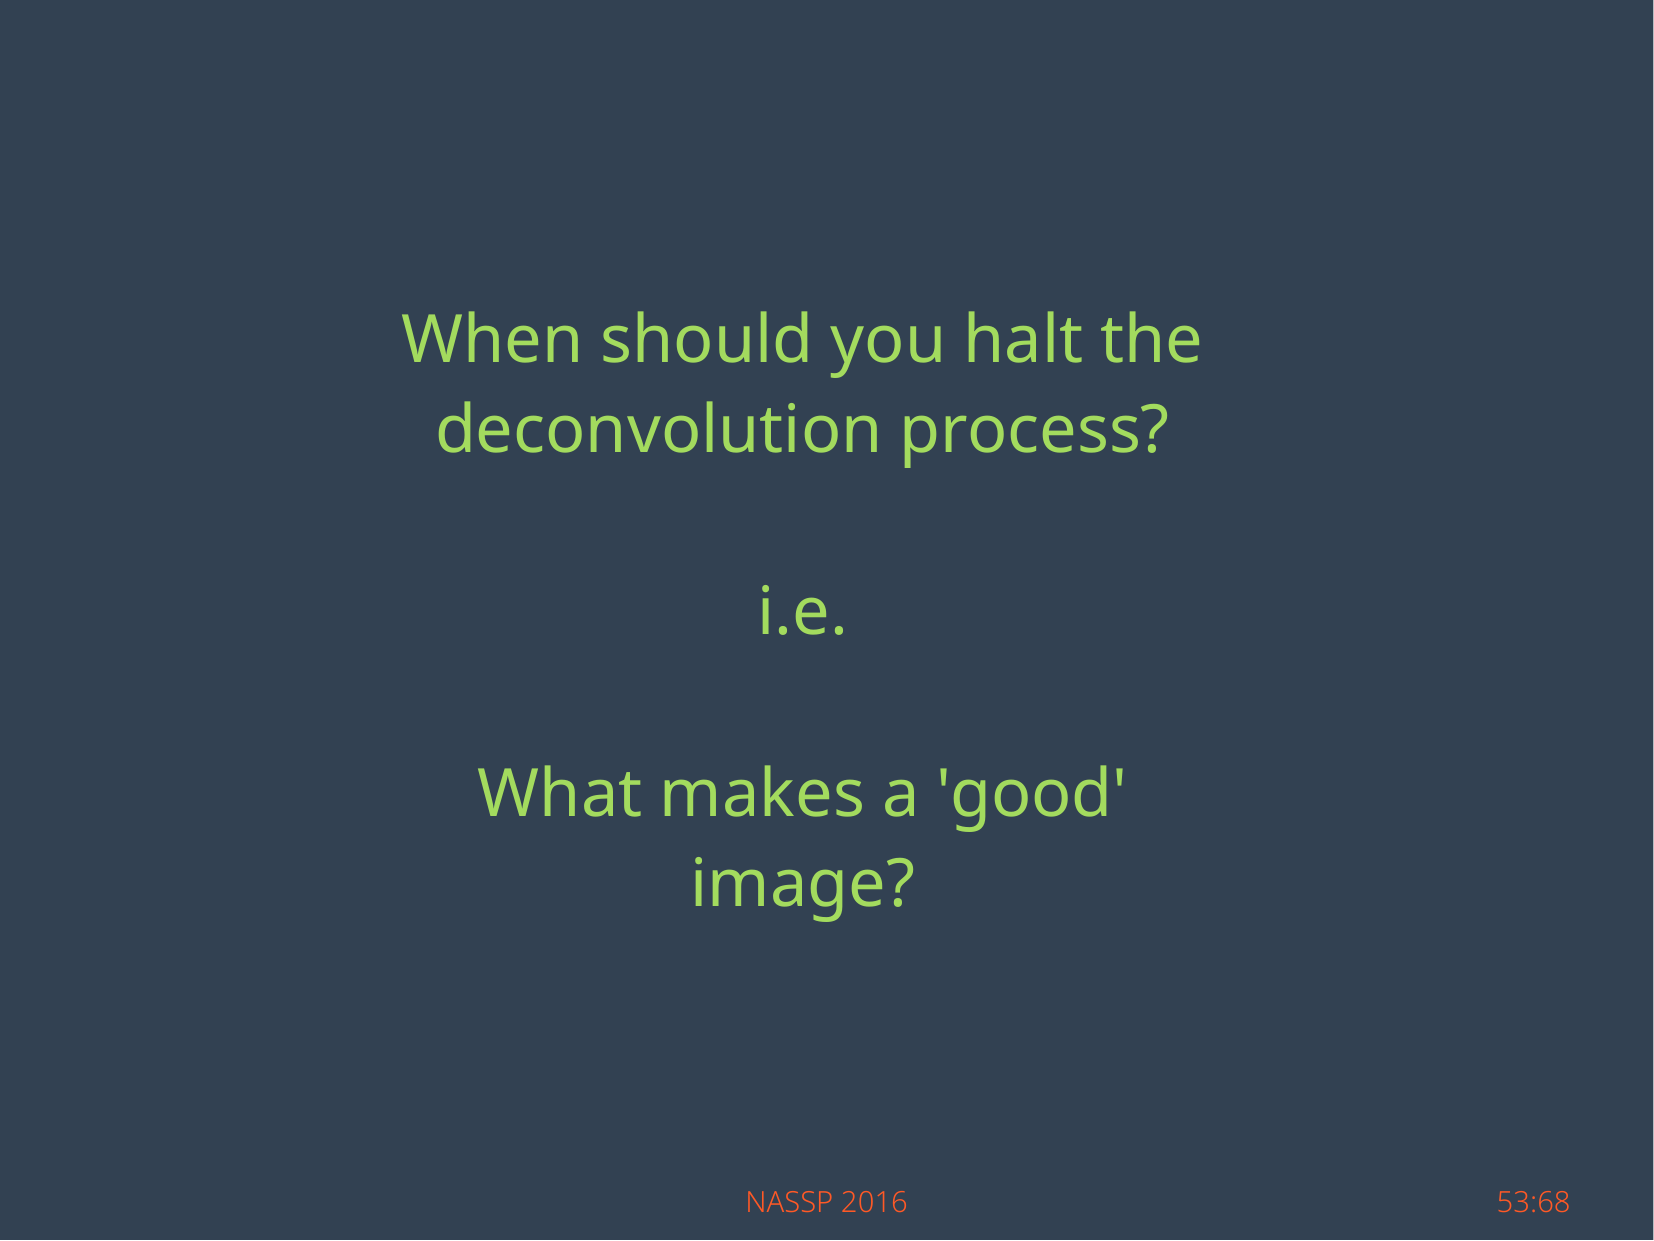

When should you halt the deconvolution process?
i.e.
What makes a 'good' image?
NASSP 2016
53